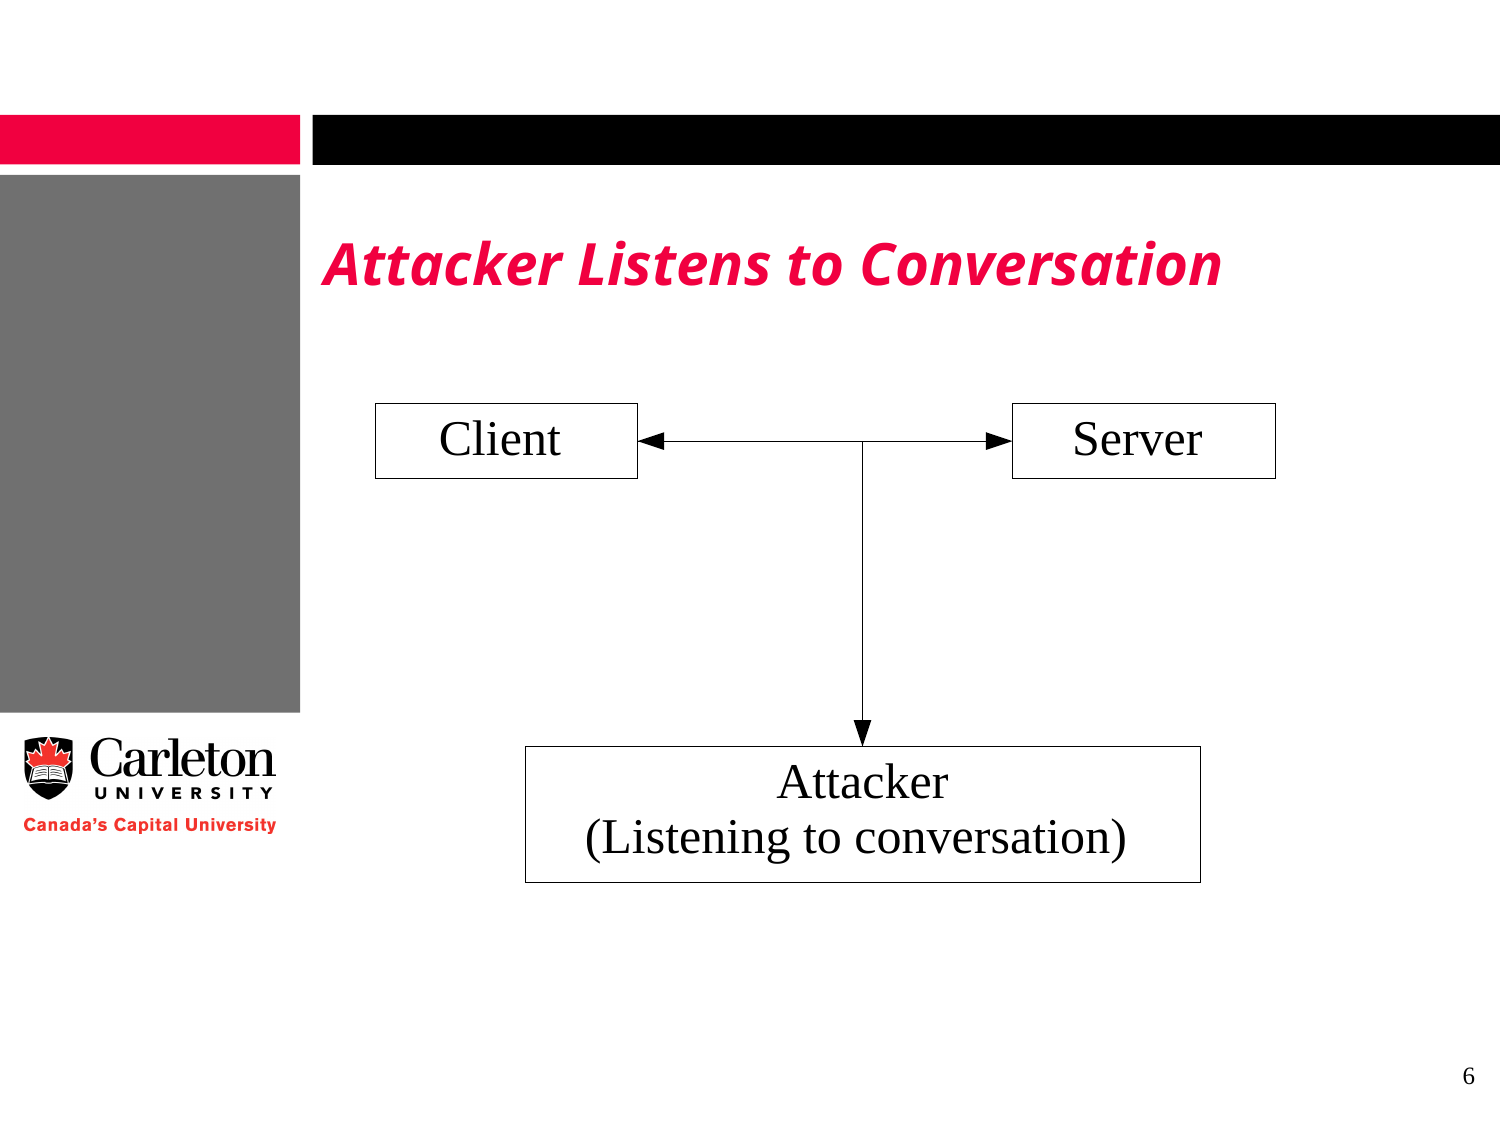

# Attacker Listens to Conversation
Client
Server
Attacker
(Listening to conversation)
6